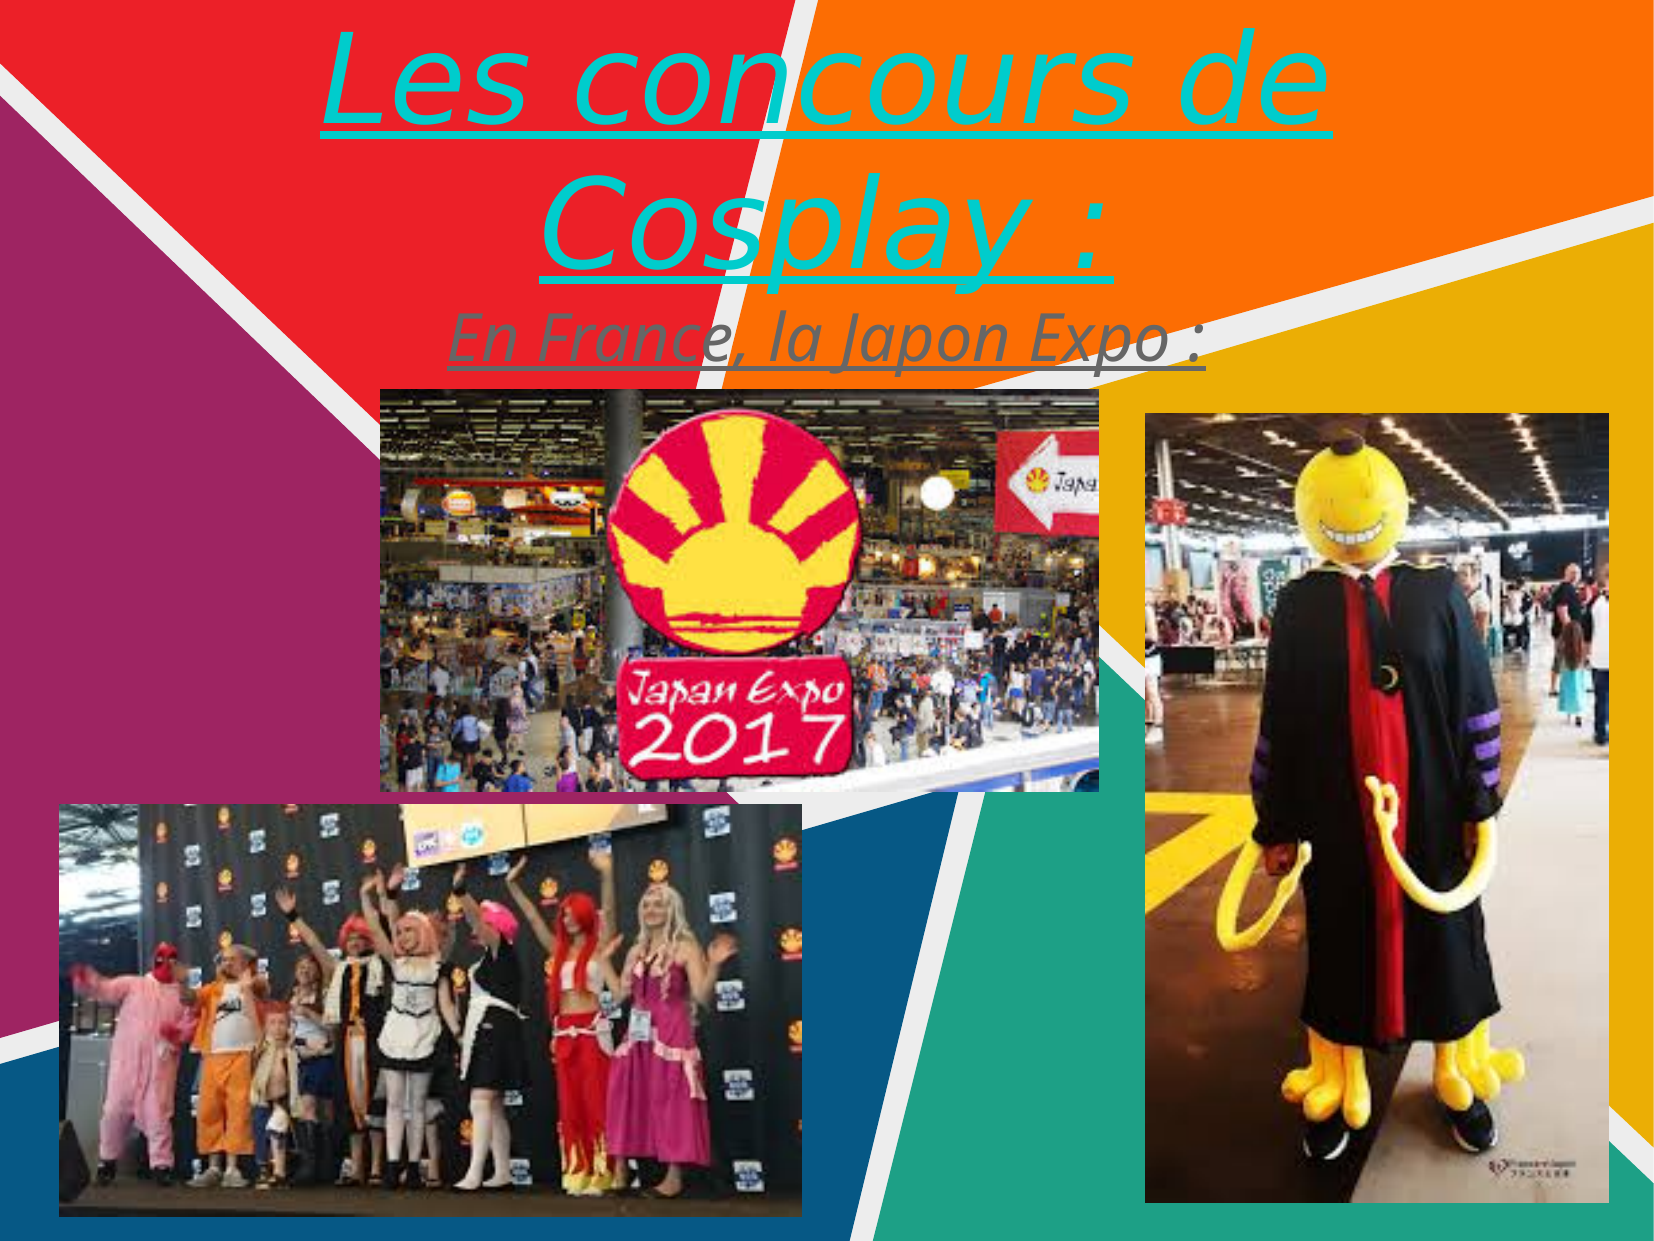

# Les concours de Cosplay :
En France, la Japon Expo :